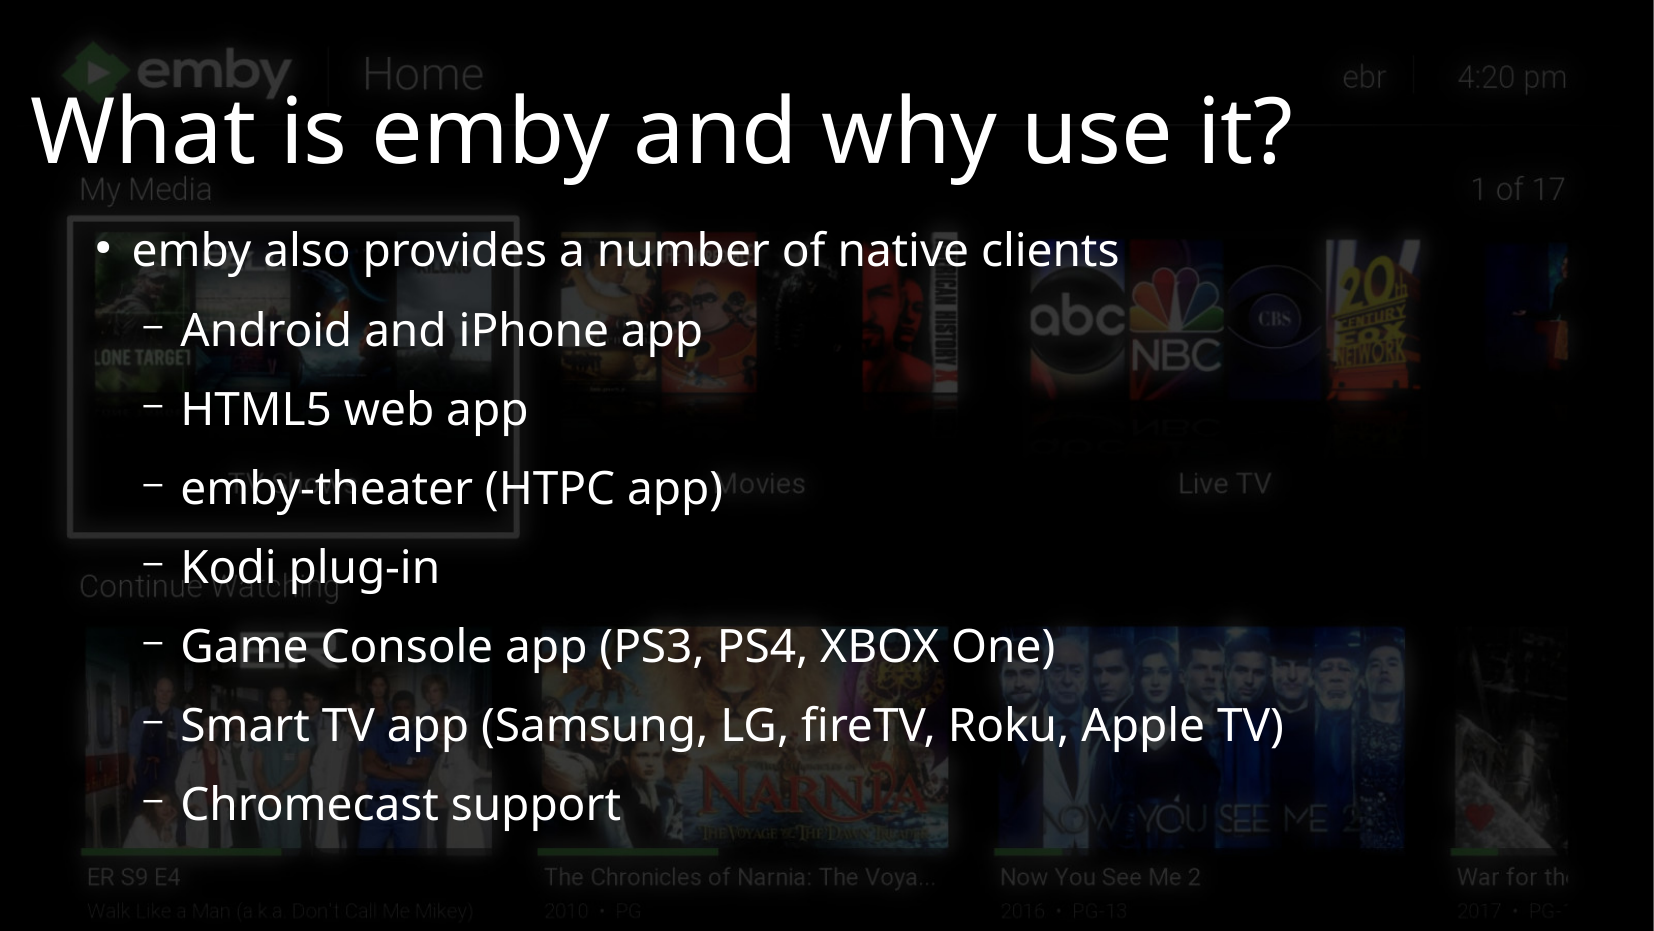

# What is emby and why use it?
emby also provides a number of native clients
Android and iPhone app
HTML5 web app
emby-theater (HTPC app)
Kodi plug-in
Game Console app (PS3, PS4, XBOX One)
Smart TV app (Samsung, LG, fireTV, Roku, Apple TV)
Chromecast support